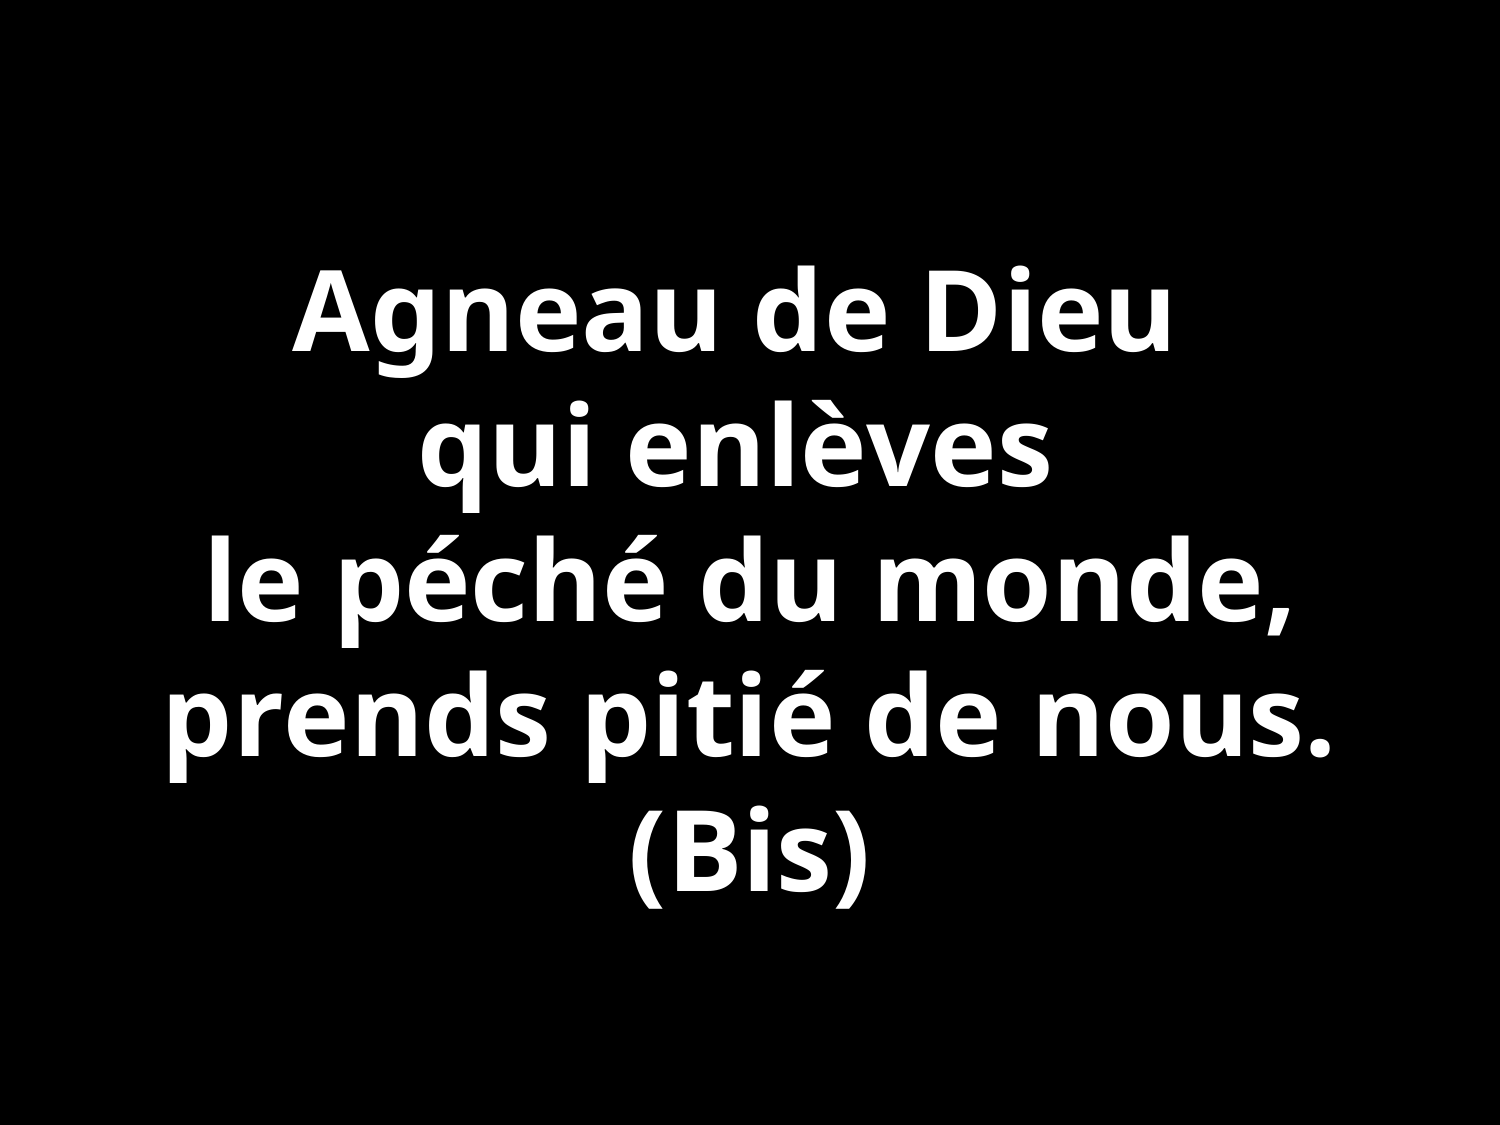

Agneau de Dieu
qui enlèves
le péché du monde,
prends pitié de nous.
(Bis)